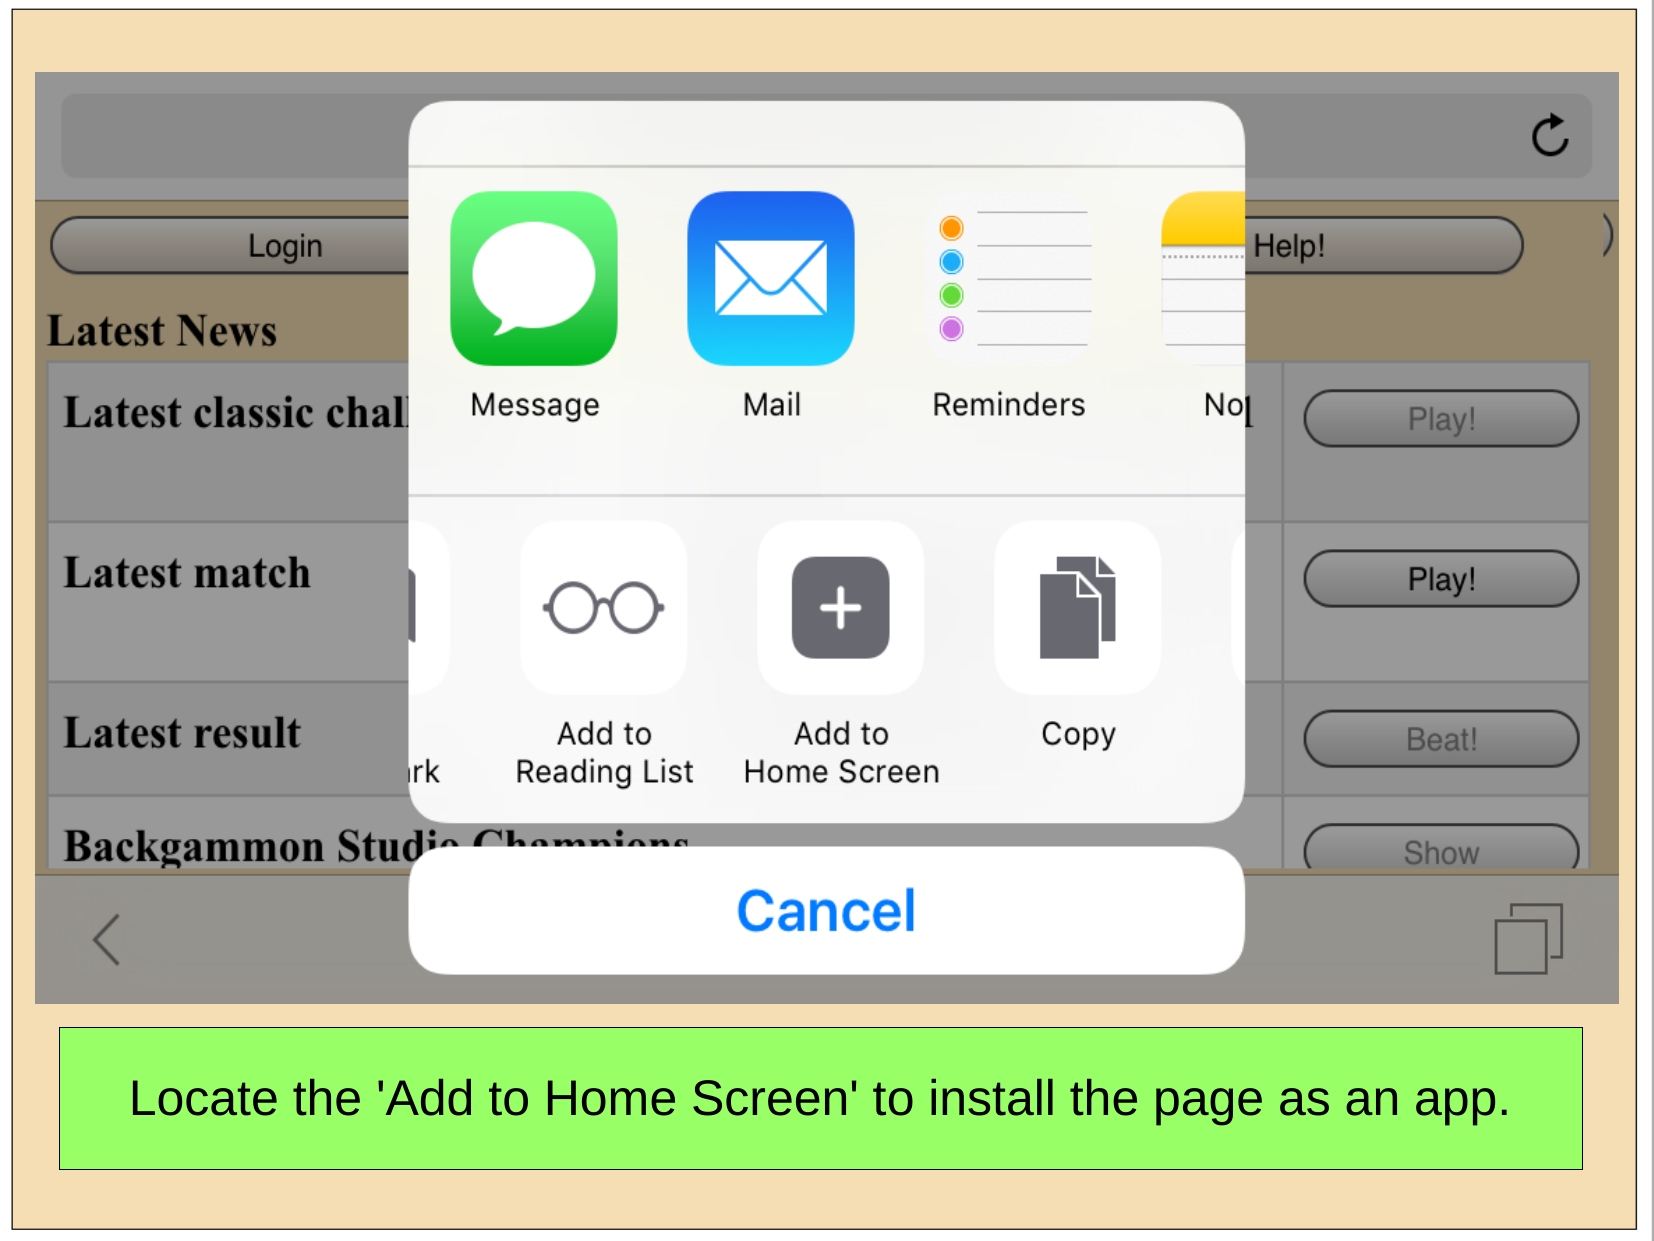

# Backgammon Studio
Locate the 'Add to Home Screen' to install the page as an app.